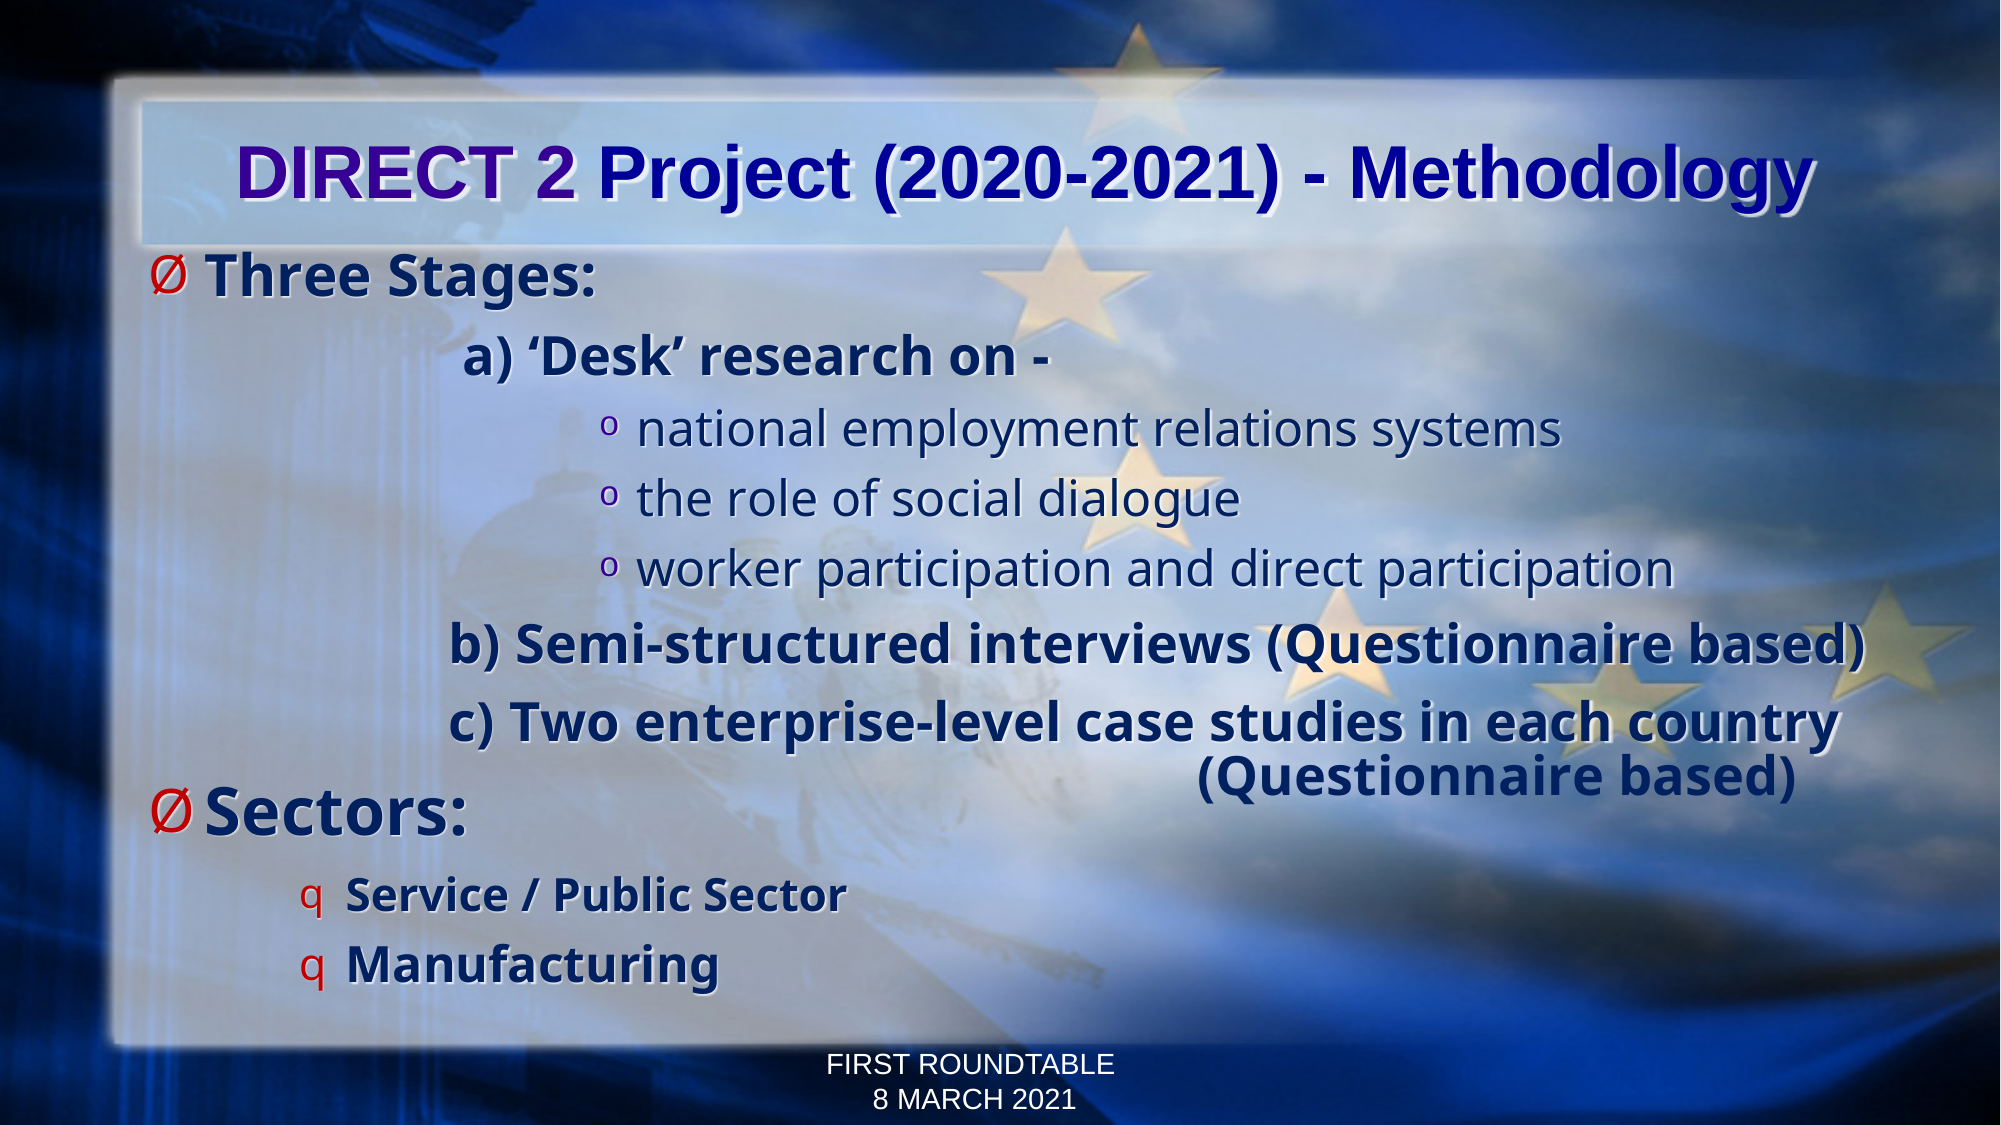

# DIRECT 2 Project (2020-2021) - Methodology
Three Stages:
 a) ‘Desk’ research on -
national employment relations systems
the role of social dialogue
worker participation and direct participation
b) Semi-structured interviews (Questionnaire based)
c) Two enterprise-level case studies in each country
Sectors:
Service / Public Sector
Manufacturing
(Questionnaire based)
FIRST ROUNDTABLE
8 MARCH 2021